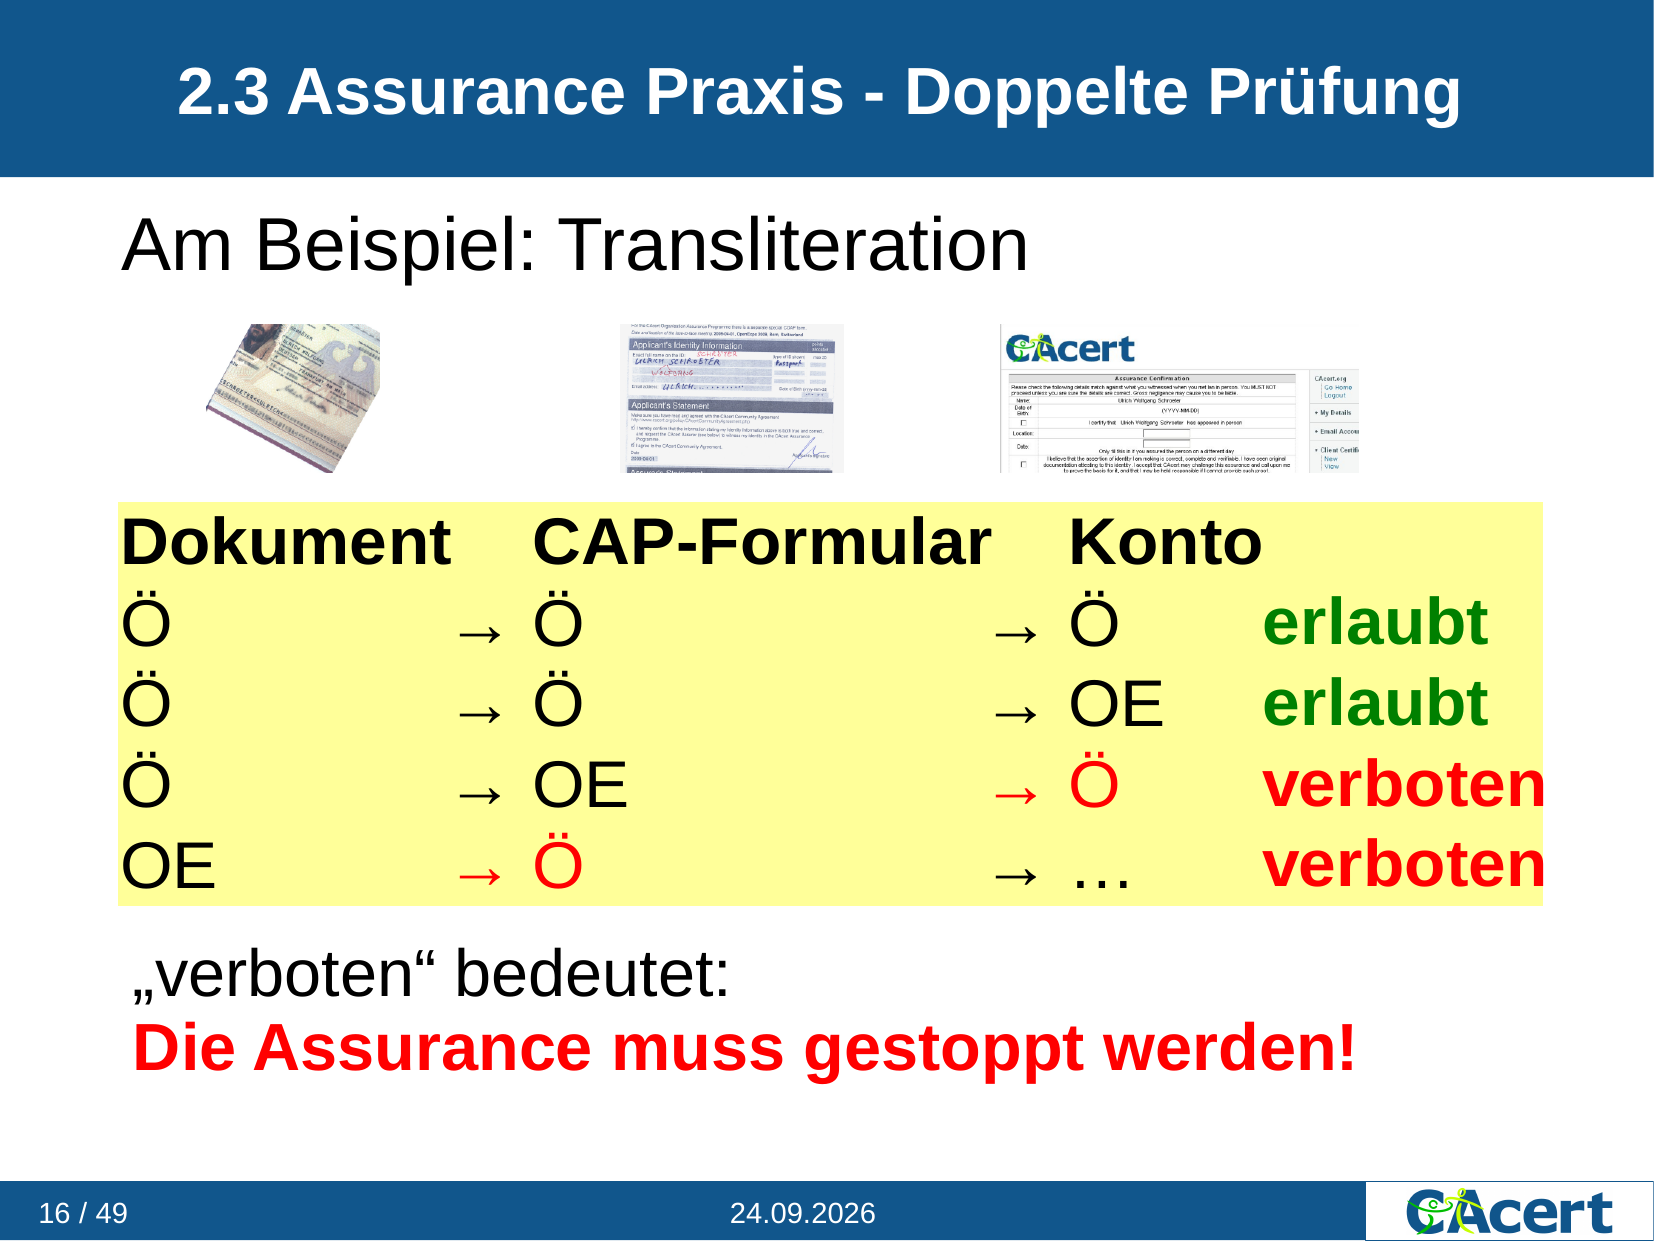

# 2.3 Assurance Praxis - Doppelte Prüfung
Am Beispiel: Transliteration
„verboten“ bedeutet:
Die Assurance muss gestoppt werden!